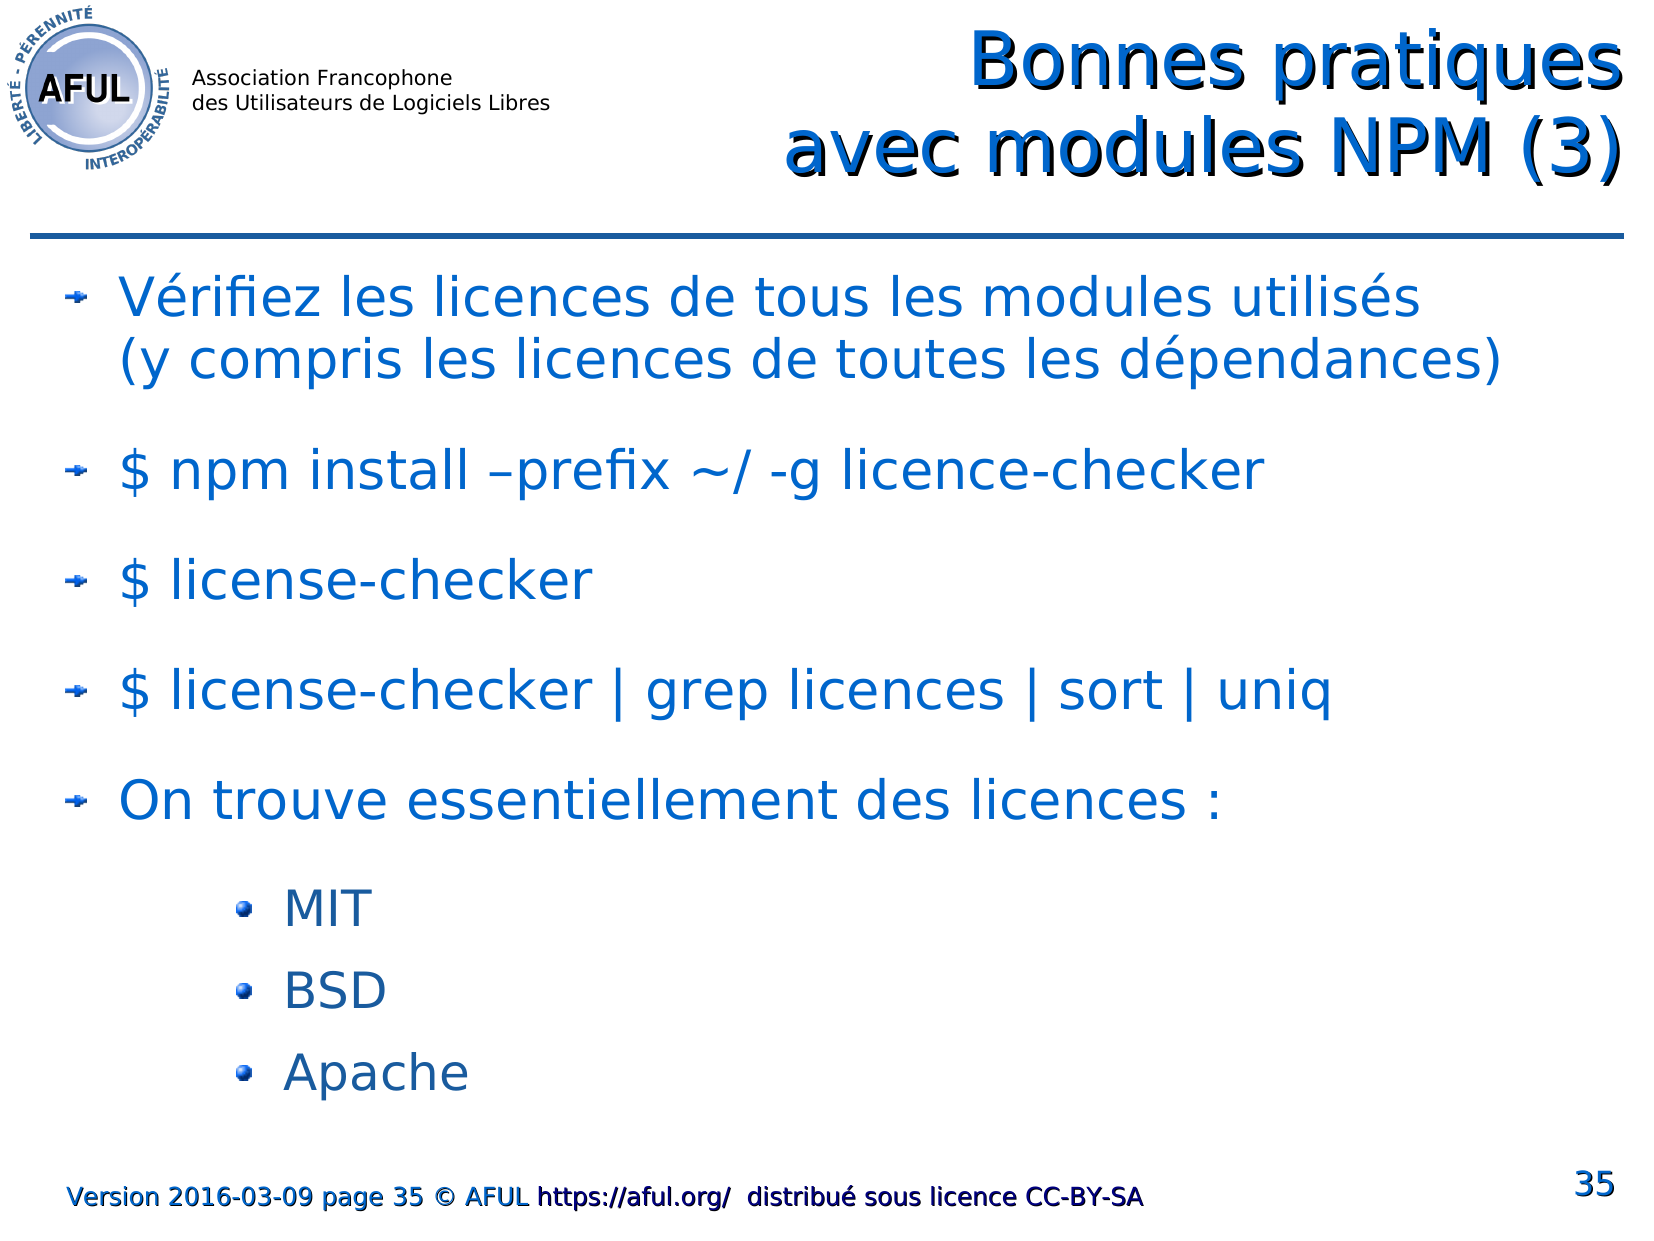

# Bonnes pratiques avec modules NPM (3)
Vérifiez les licences de tous les modules utilisés
(y compris les licences de toutes les dépendances)
$ npm install –prefix ~/ -g licence-checker
$ license-checker
$ license-checker | grep licences | sort | uniq
On trouve essentiellement des licences :
MIT
BSD
Apache